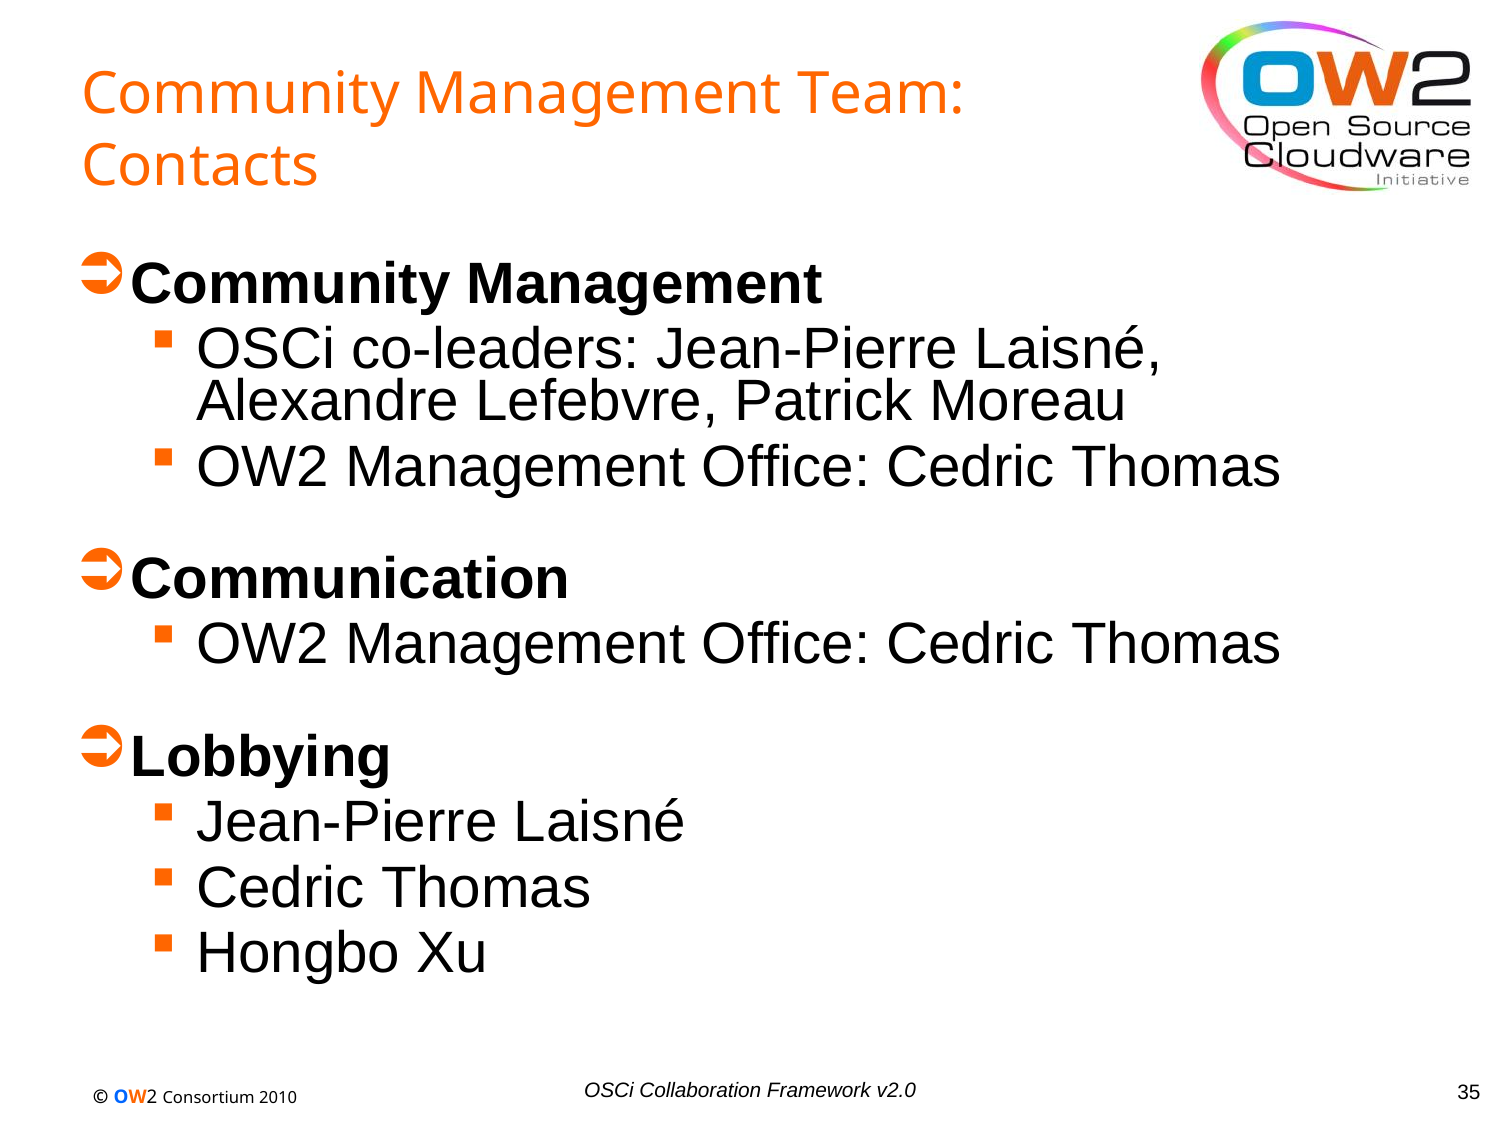

# Community Management Team: Contacts
Community Management
OSCi co-leaders: Jean-Pierre Laisné, Alexandre Lefebvre, Patrick Moreau
OW2 Management Office: Cedric Thomas
Communication
OW2 Management Office: Cedric Thomas
Lobbying
Jean-Pierre Laisné
Cedric Thomas
Hongbo Xu